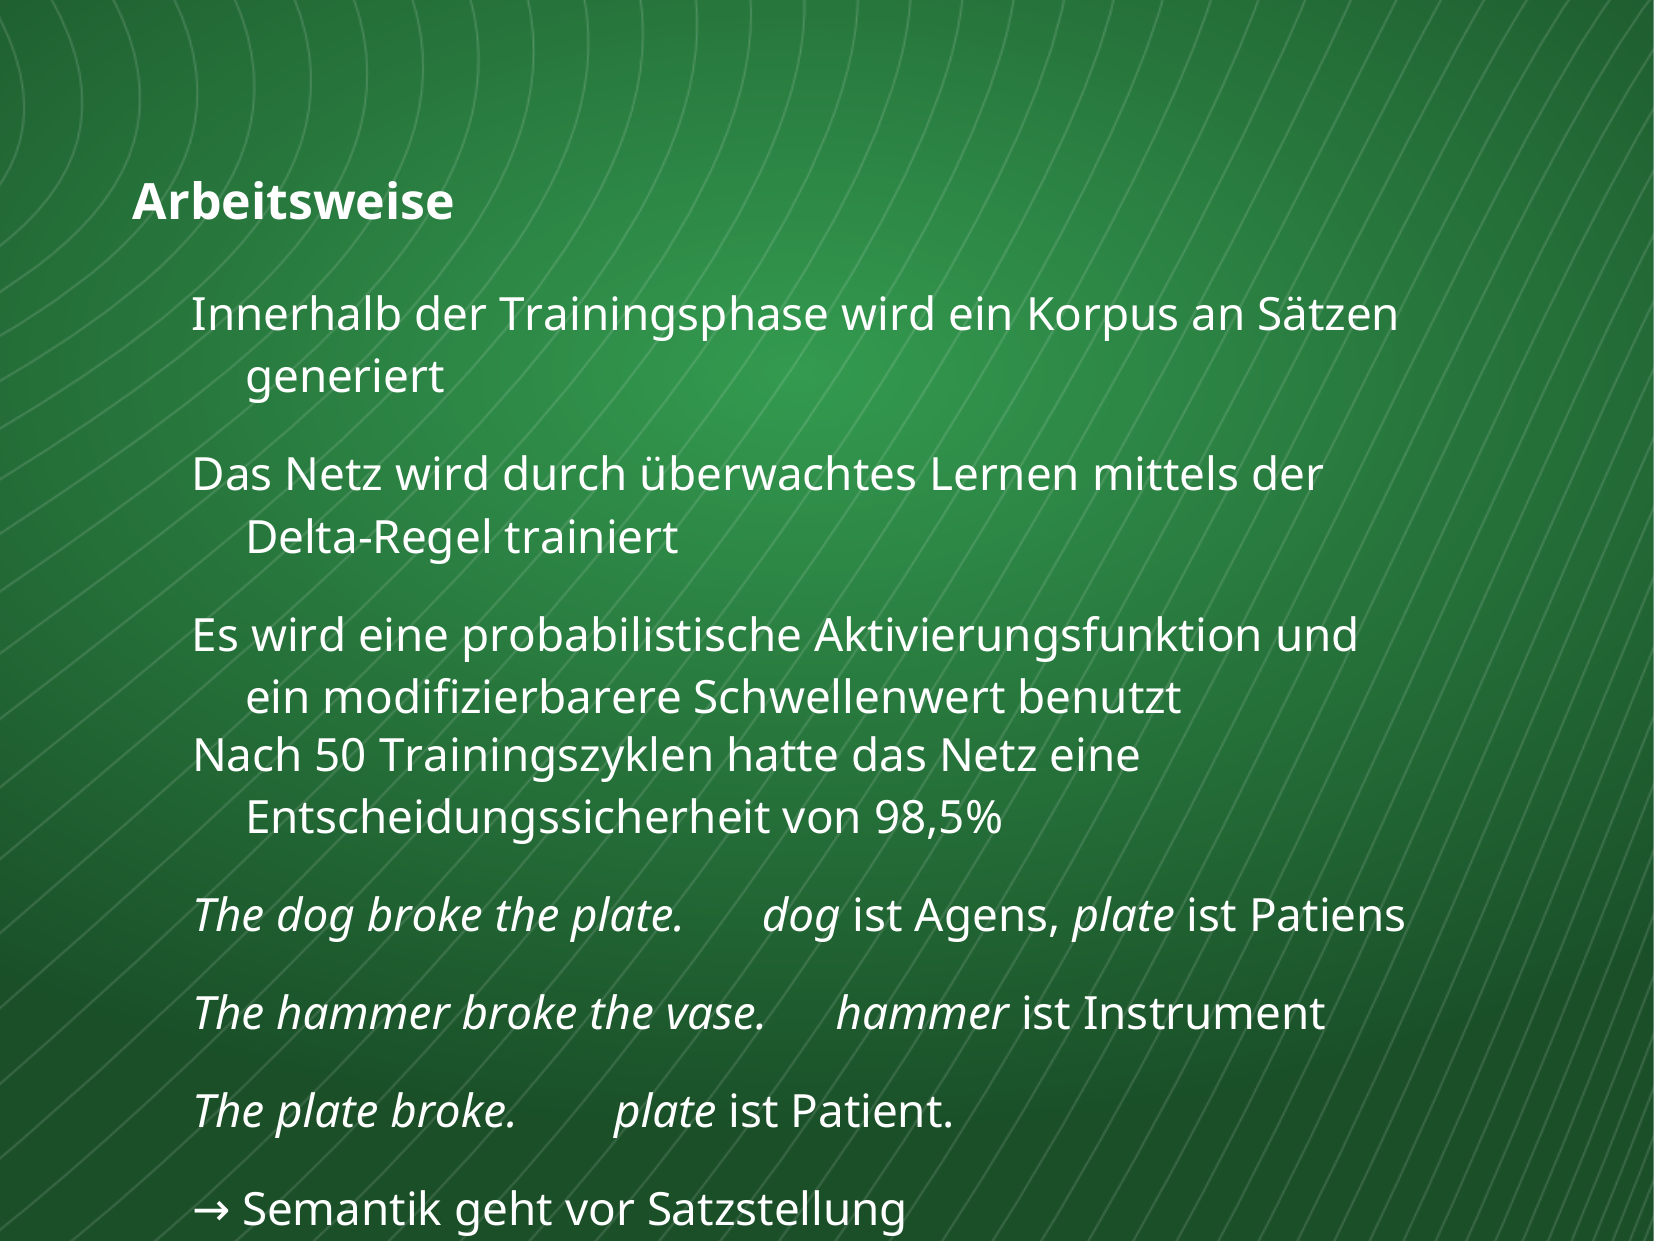

Arbeitsweise
Innerhalb der Trainingsphase wird ein Korpus an Sätzen generiert
Das Netz wird durch überwachtes Lernen mittels der Delta-Regel trainiert
Es wird eine probabilistische Aktivierungsfunktion und ein modifizierbarere Schwellenwert benutzt
Nach 50 Trainingszyklen hatte das Netz eine Entscheidungssicherheit von 98,5%
The dog broke the plate. 	dog ist Agens, plate ist Patiens
The hammer broke the vase. 	hammer ist Instrument
The plate broke.		plate ist Patient.
→ Semantik geht vor Satzstellung